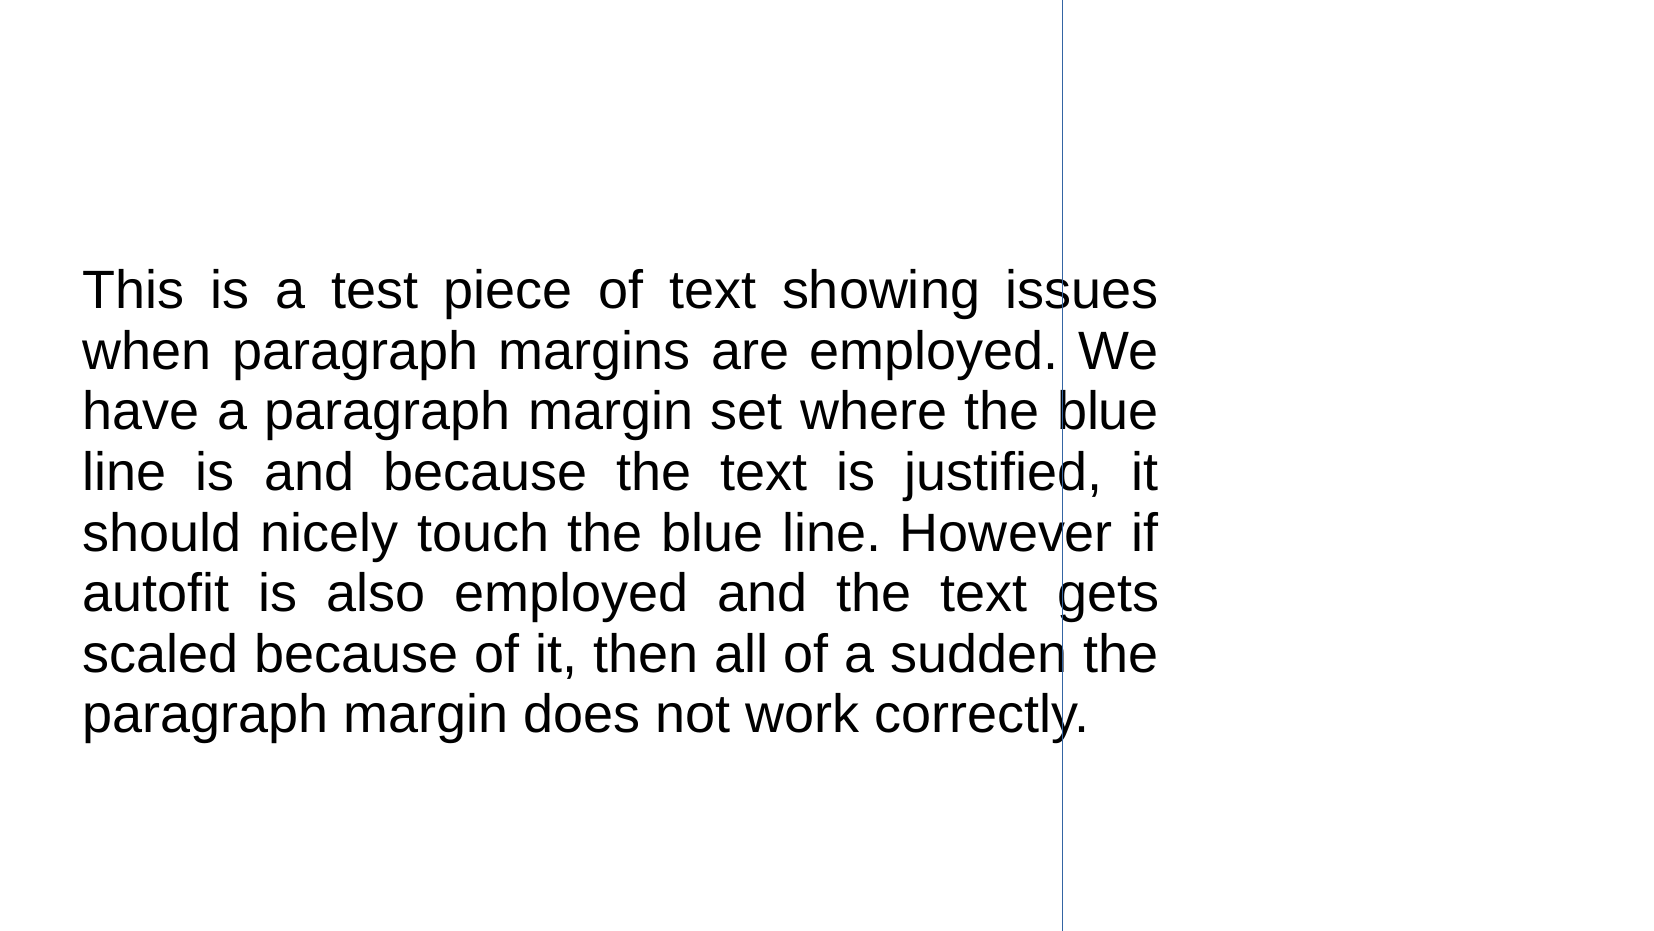

#
This is a test piece of text showing issues when paragraph margins are employed. We have a paragraph margin set where the blue line is and because the text is justified, it should nicely touch the blue line. However if autofit is also employed and the text gets scaled because of it, then all of a sudden the paragraph margin does not work correctly.